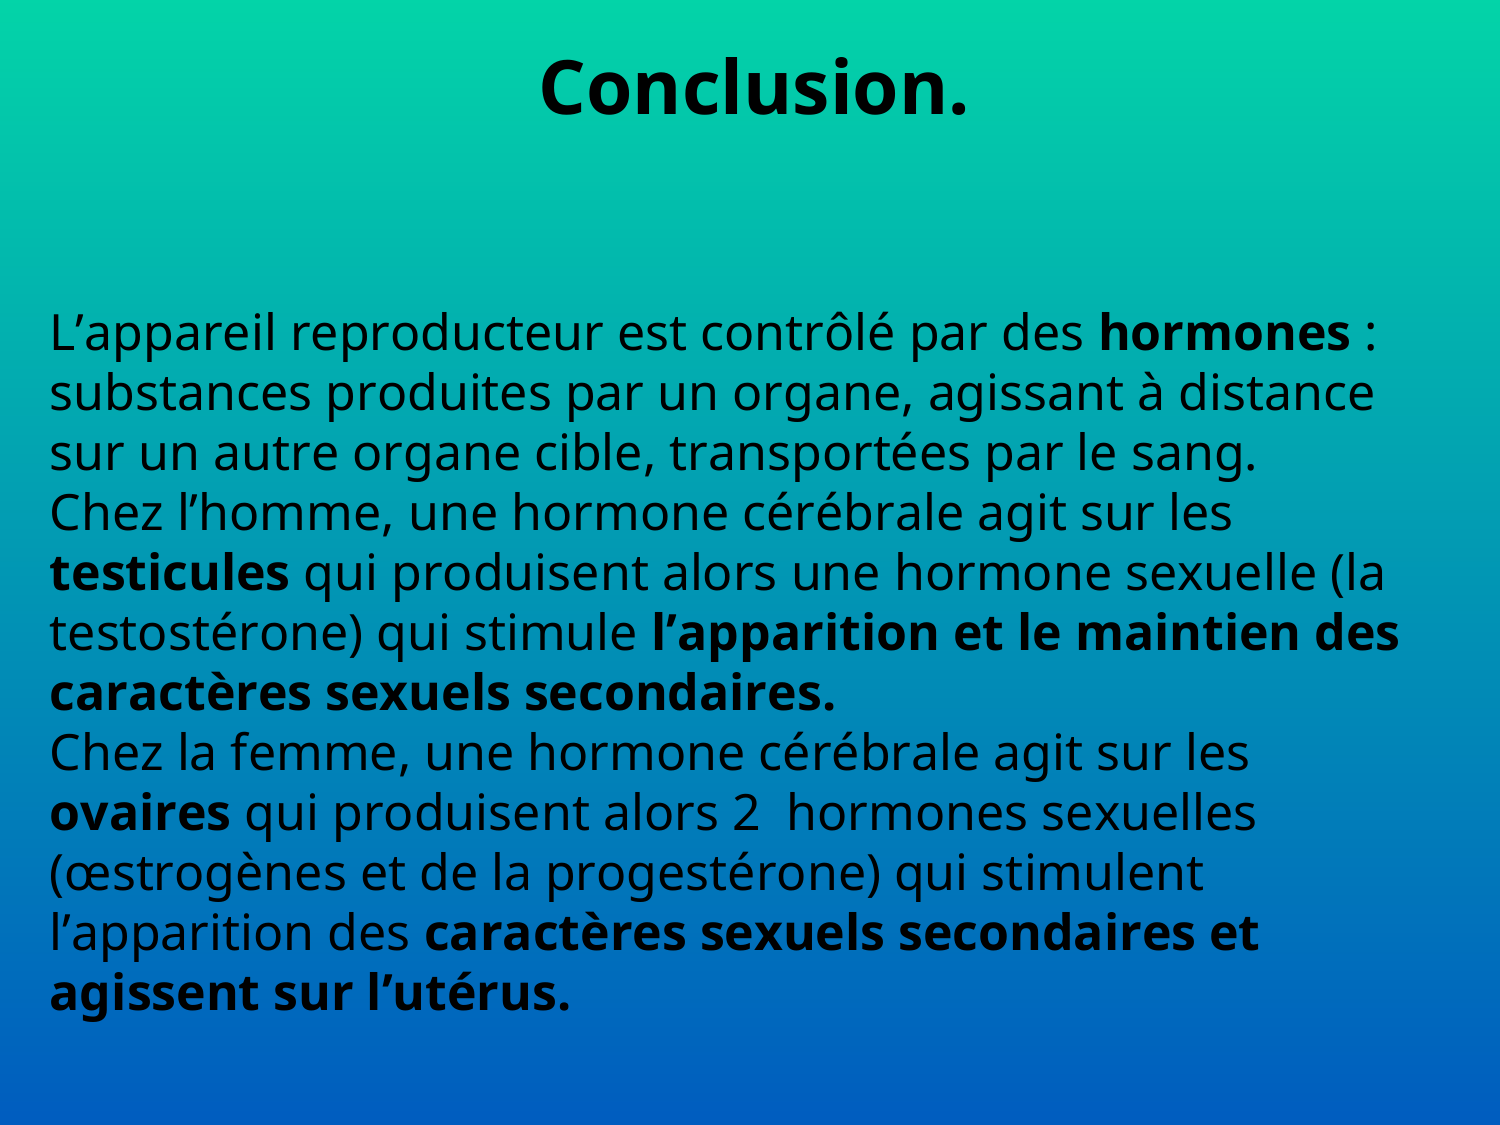

# Conclusion.
L’appareil reproducteur est contrôlé par des hormones : substances produites par un organe, agissant à distance sur un autre organe cible, transportées par le sang.
Chez l’homme, une hormone cérébrale agit sur les testicules qui produisent alors une hormone sexuelle (la testostérone) qui stimule l’apparition et le maintien des caractères sexuels secondaires.
Chez la femme, une hormone cérébrale agit sur les ovaires qui produisent alors 2 hormones sexuelles (œstrogènes et de la progestérone) qui stimulent l’apparition des caractères sexuels secondaires et agissent sur l’utérus.